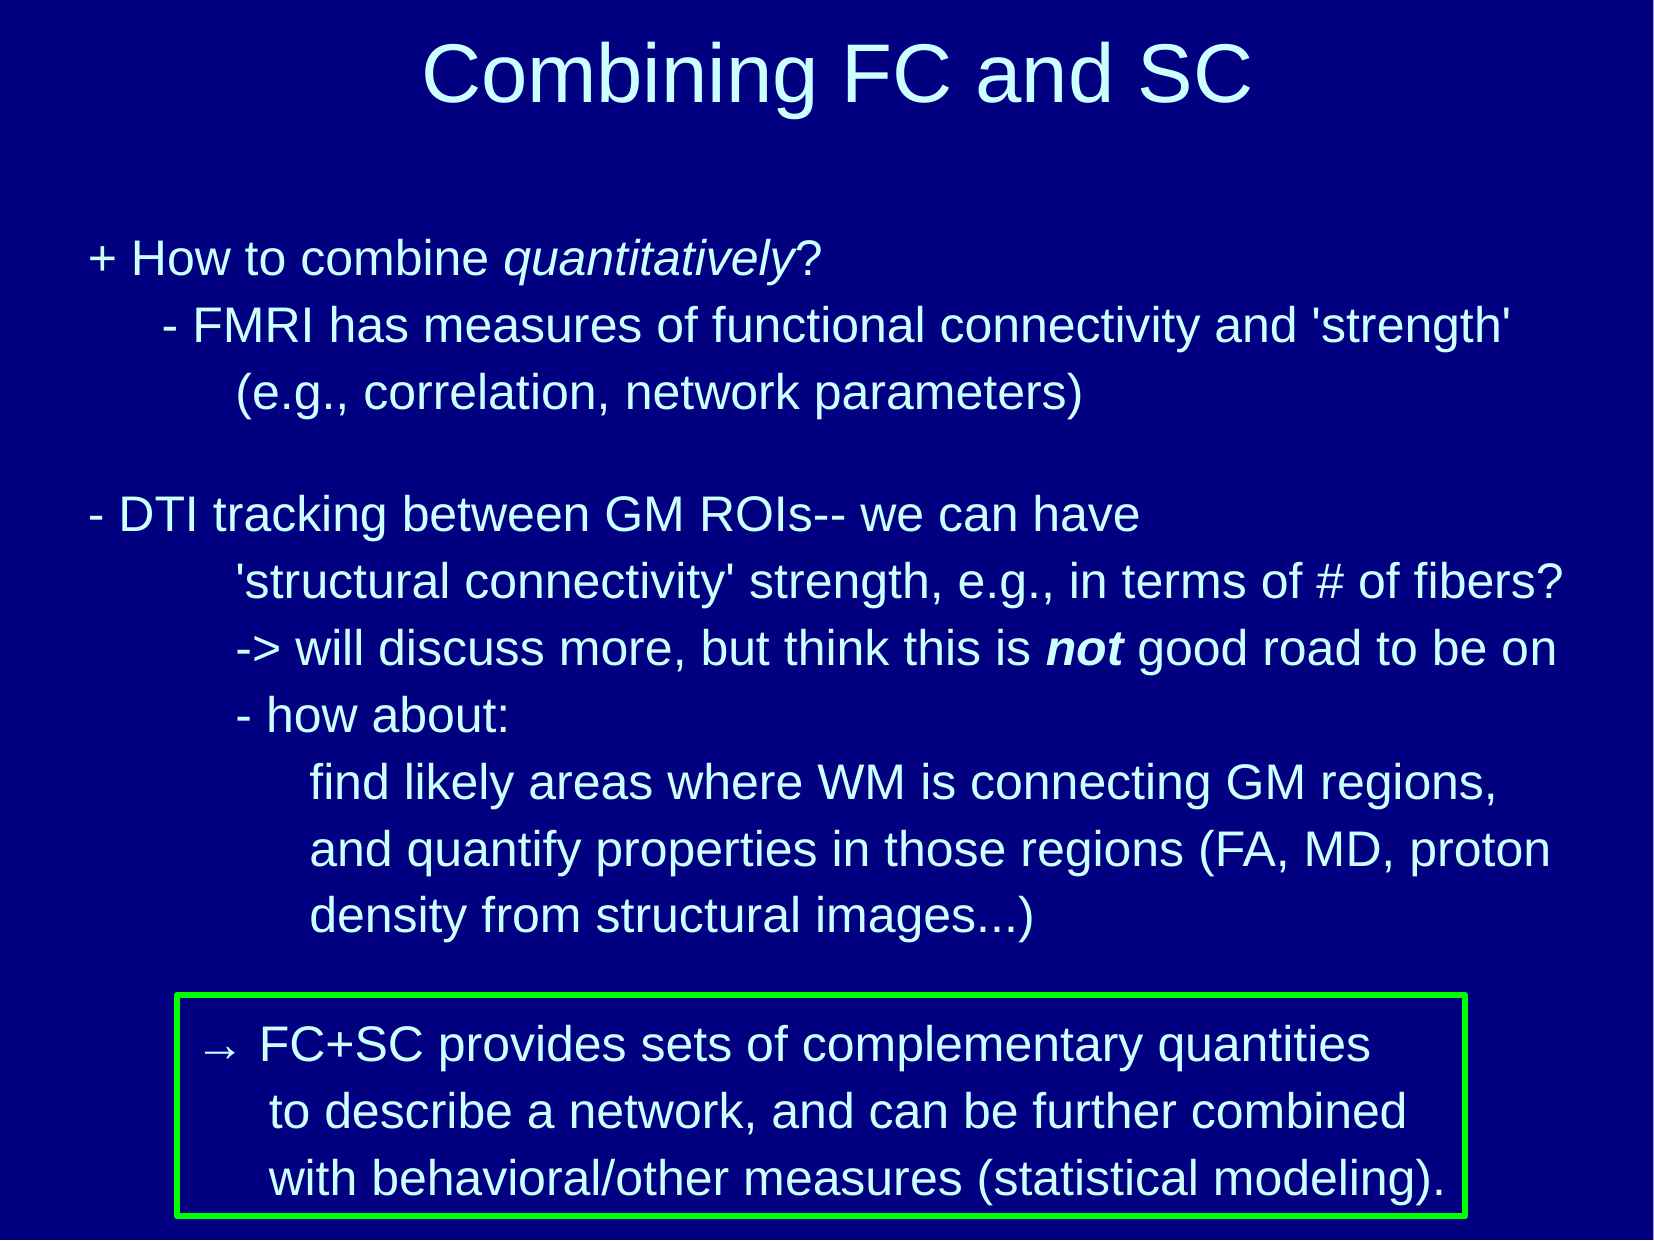

# Combining FC and SC
- DTI tracking between GM ROIs-- we can have
		'structural connectivity' strength, e.g., in terms of # of fibers?
		-> will discuss more, but think this is not good road to be on
		- how about:
			find likely areas where WM is connecting GM regions,
			and quantify properties in those regions (FA, MD, proton
			density from structural images...)
+ How to combine quantitatively?
	- FMRI has measures of functional connectivity and 'strength'
		(e.g., correlation, network parameters)
→ FC+SC provides sets of complementary quantities
	to describe a network, and can be further combined
	with behavioral/other measures (statistical modeling).